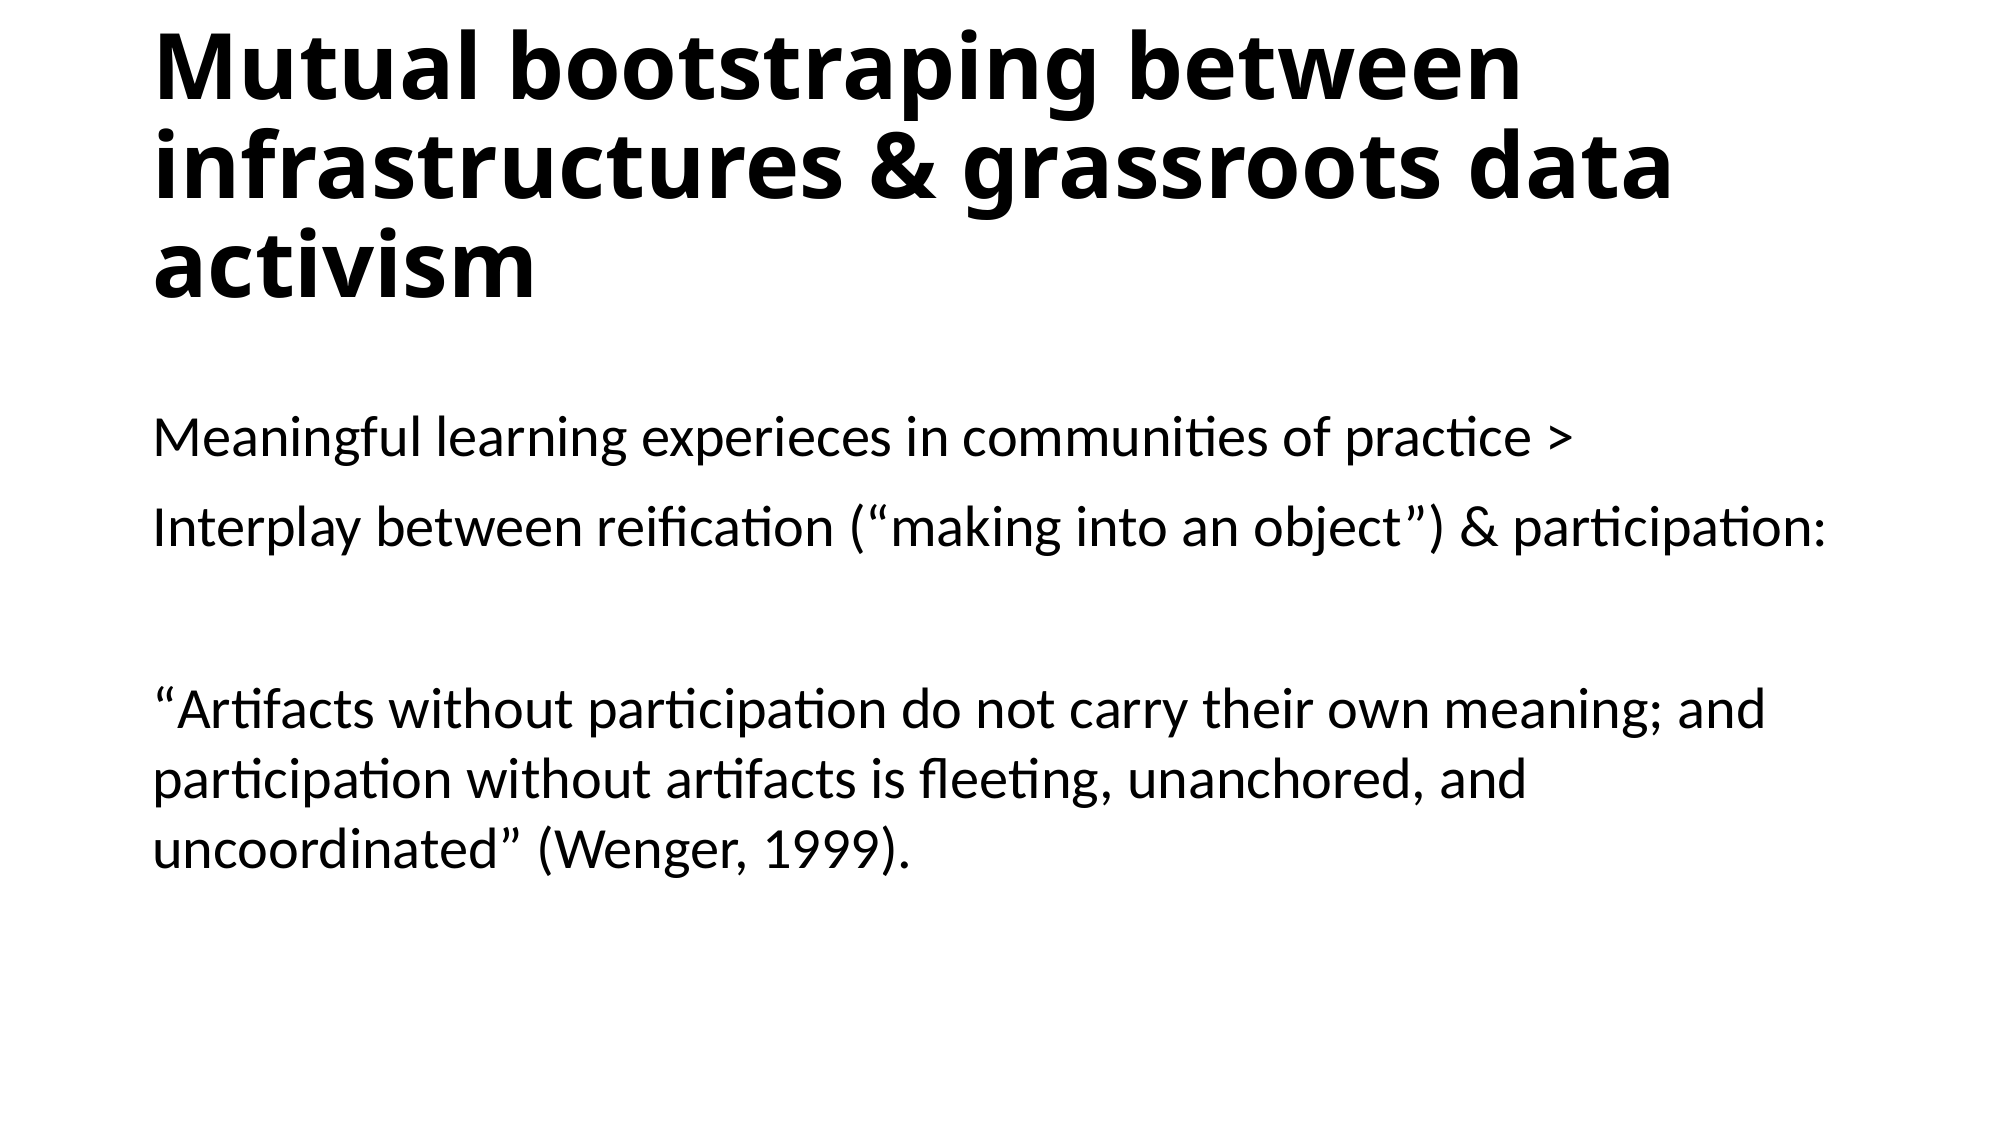

# Mutual bootstraping between infrastructures & grassroots data activism
Meaningful learning experieces in communities of practice >
Interplay between reification (“making into an object”) & participation:
“Artifacts without participation do not carry their own meaning; and participation without artifacts is fleeting, unanchored, and uncoordinated” (Wenger, 1999).